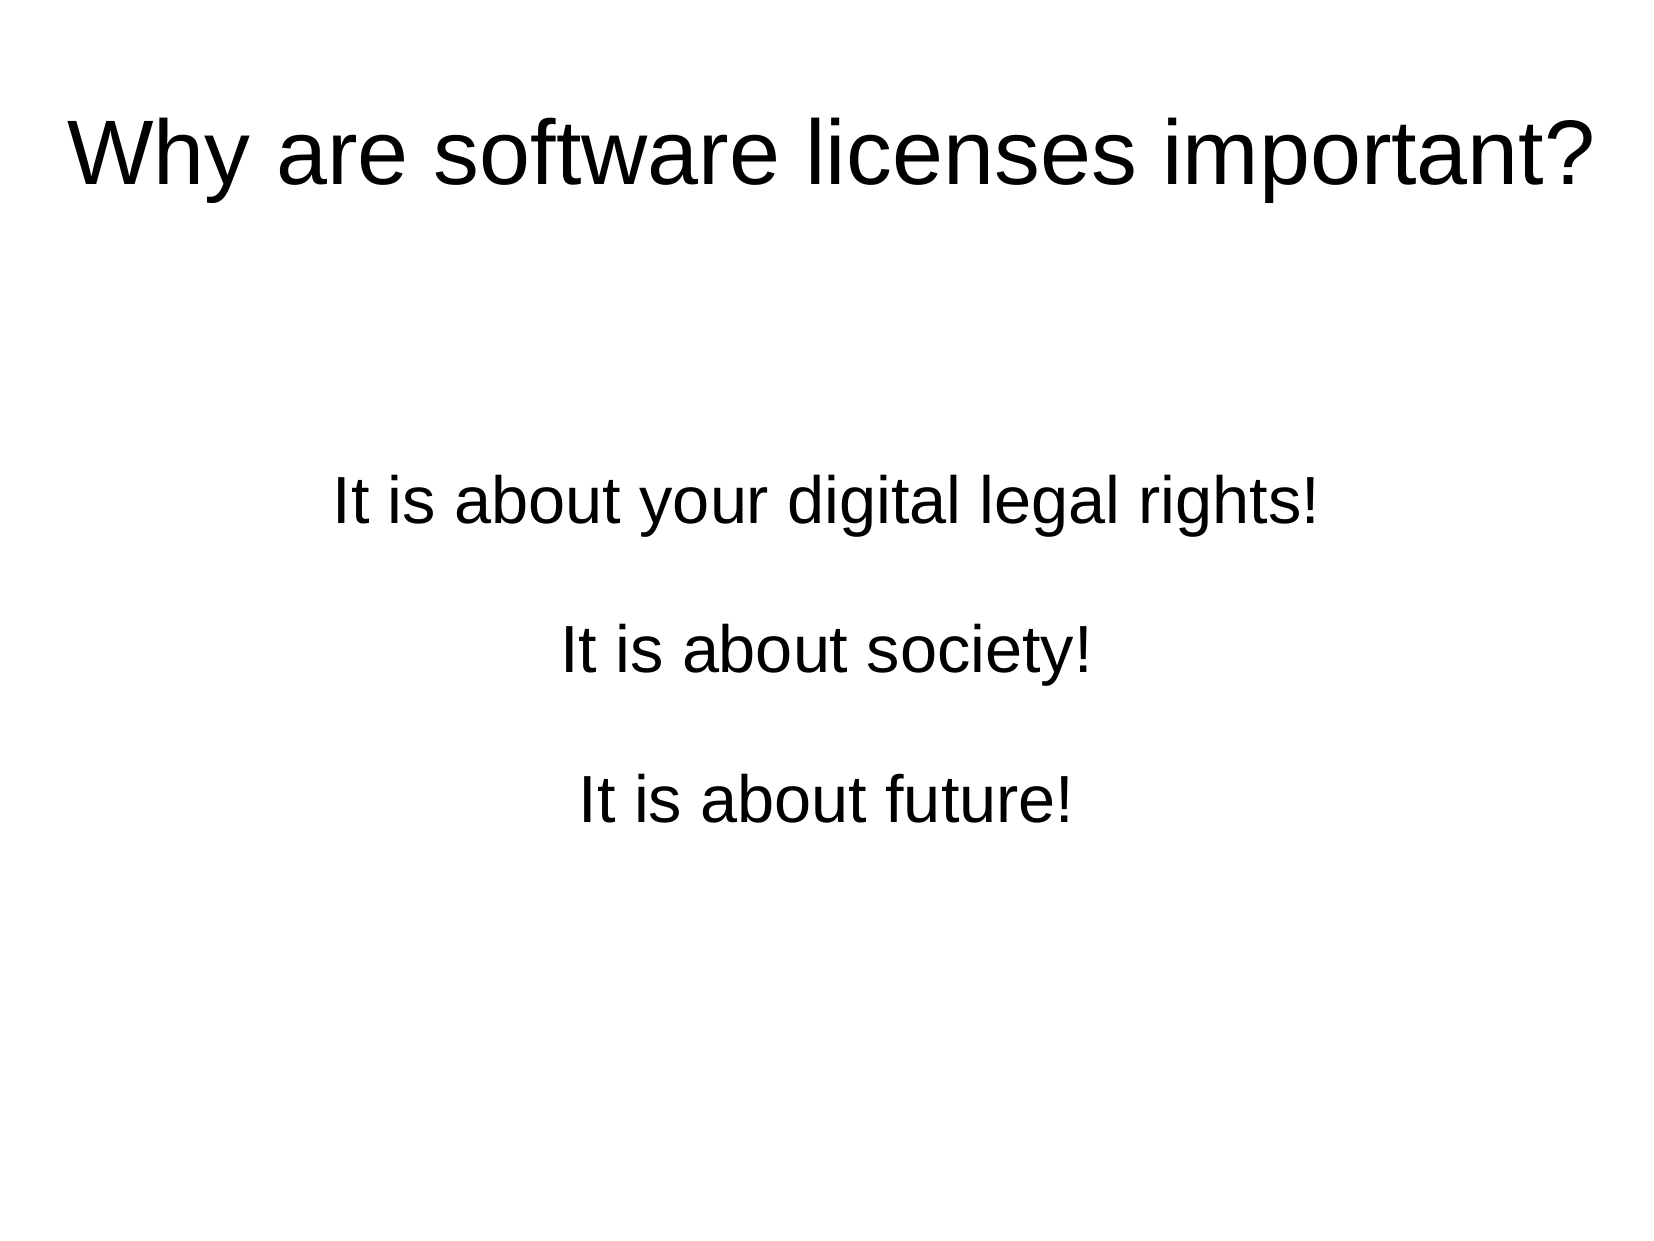

# Why are software licenses important?
It is about your digital legal rights!
It is about society!
It is about future!